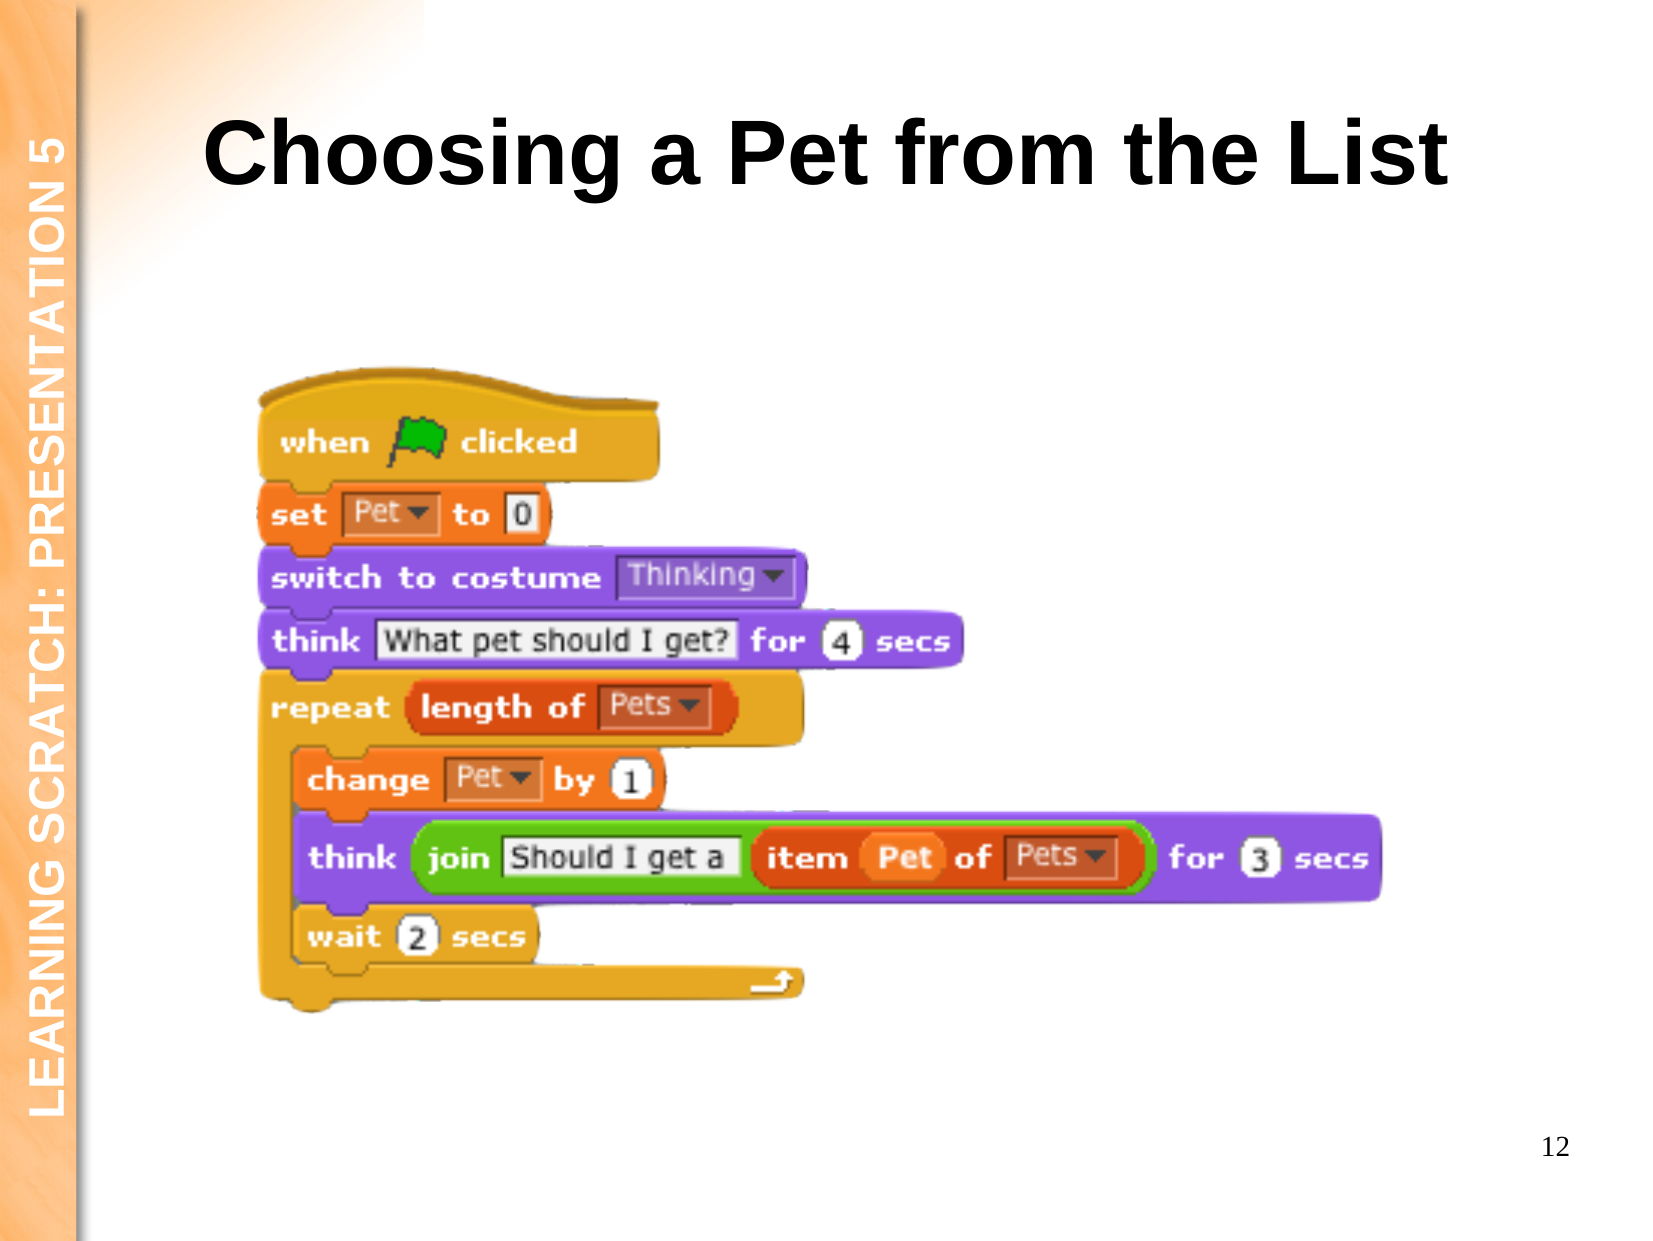

# Choosing a Pet from the List
12